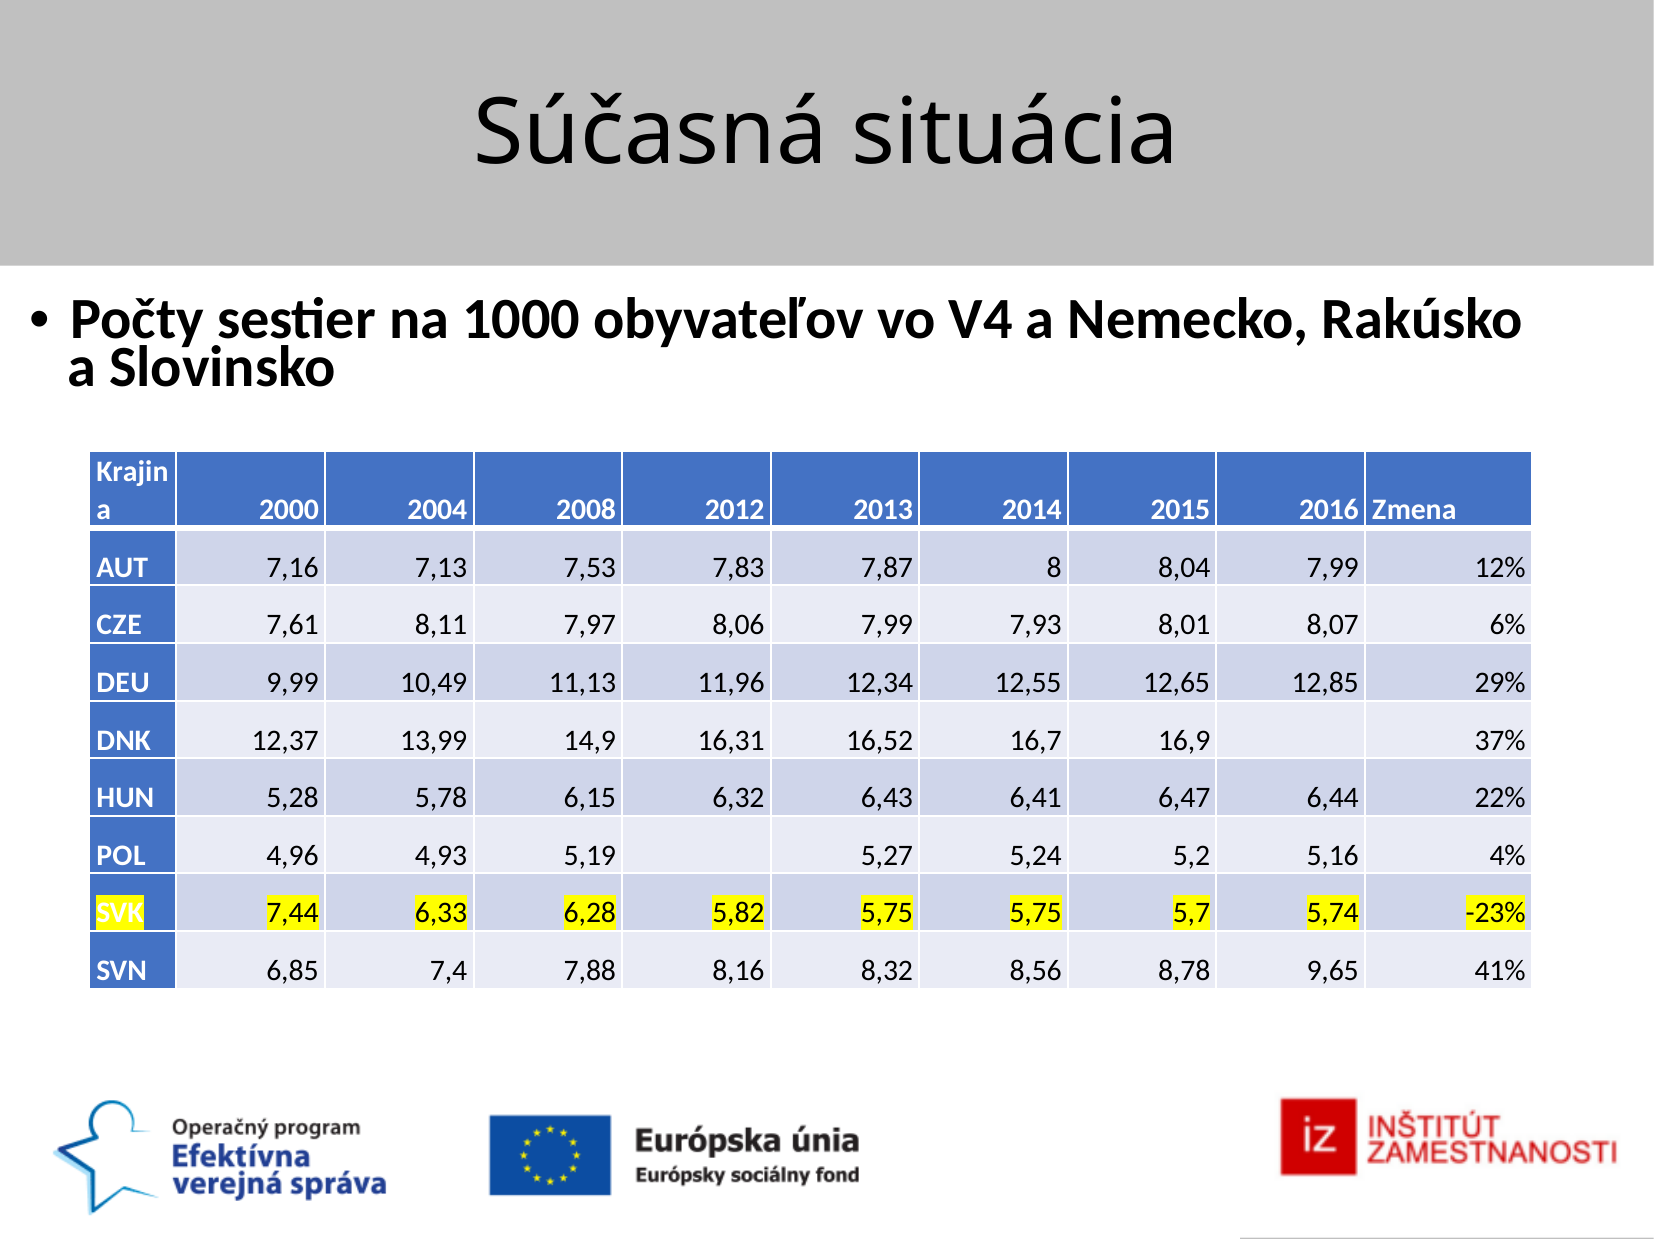

# Súčasná situácia
•	Počty sestier na 1000 obyvateľov vo V4 a Nemecko, Rakúsko a Slovinsko